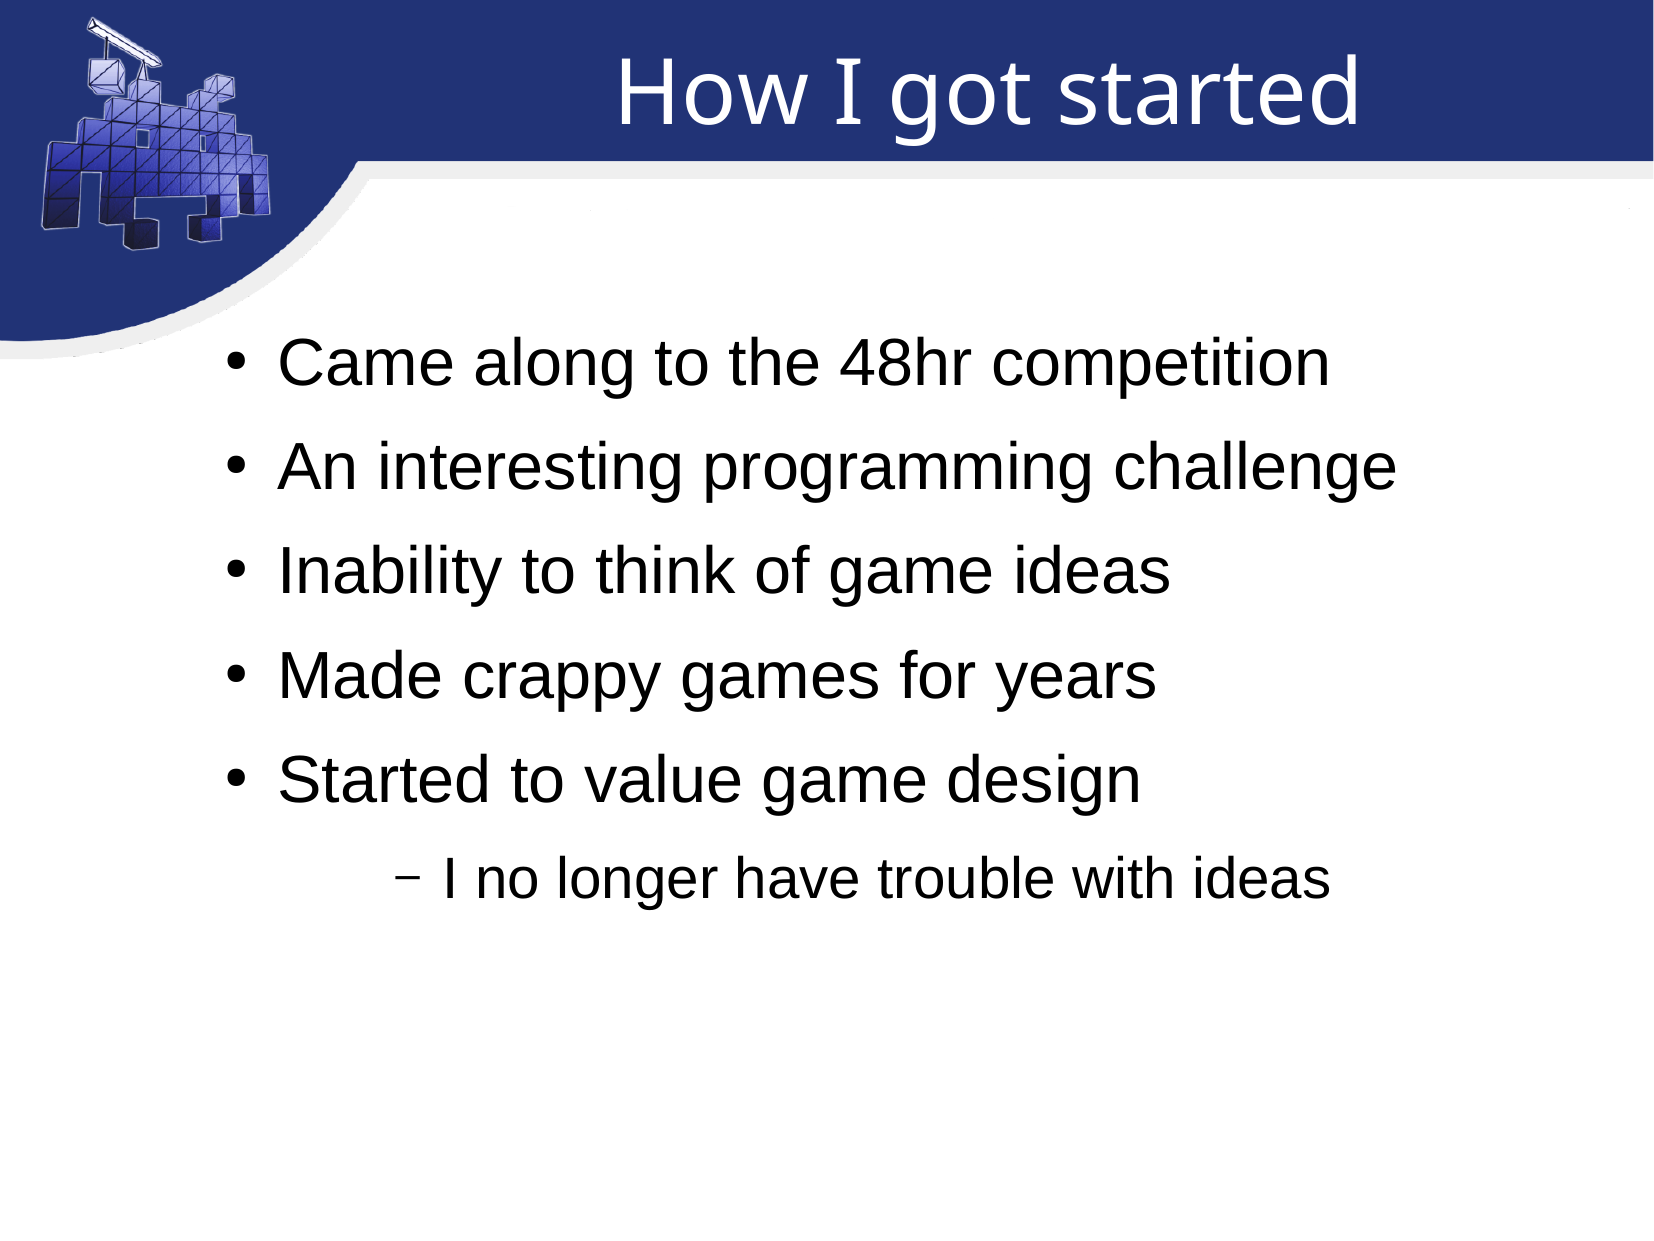

# How I got started
Came along to the 48hr competition
An interesting programming challenge
Inability to think of game ideas
Made crappy games for years
Started to value game design
I no longer have trouble with ideas